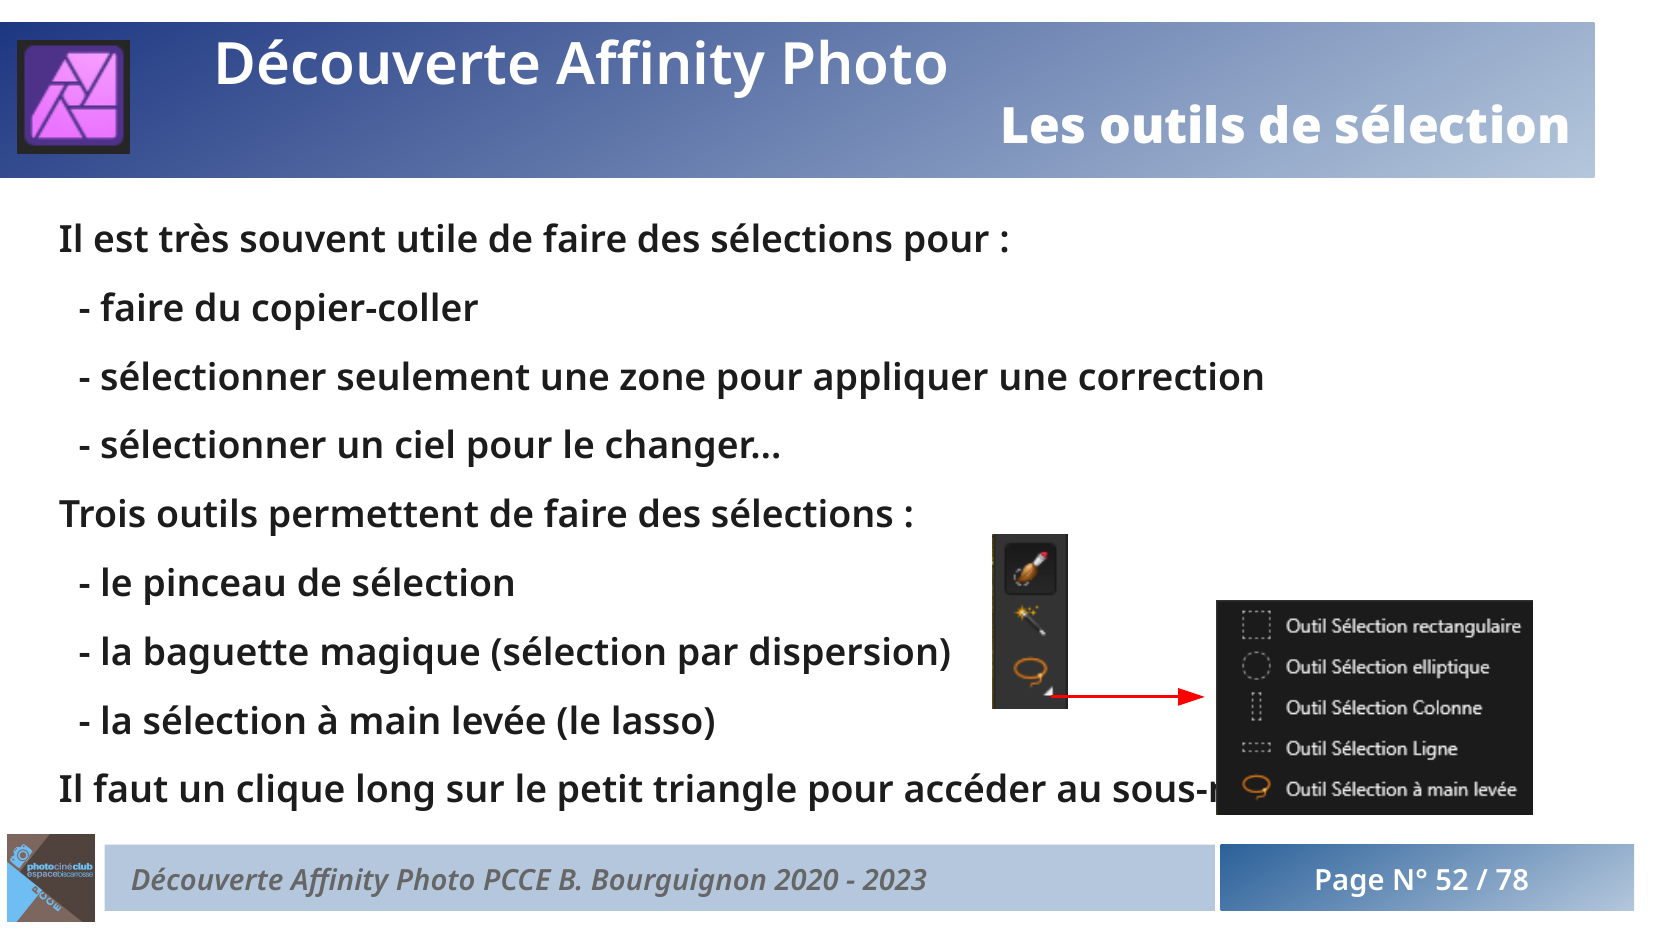

# Les outils de sélection
Il est très souvent utile de faire des sélections pour :
 - faire du copier-coller
 - sélectionner seulement une zone pour appliquer une correction
 - sélectionner un ciel pour le changer…
Trois outils permettent de faire des sélections :
 - le pinceau de sélection
 - la baguette magique (sélection par dispersion)
 - la sélection à main levée (le lasso)
Il faut un clique long sur le petit triangle pour accéder au sous-menu.